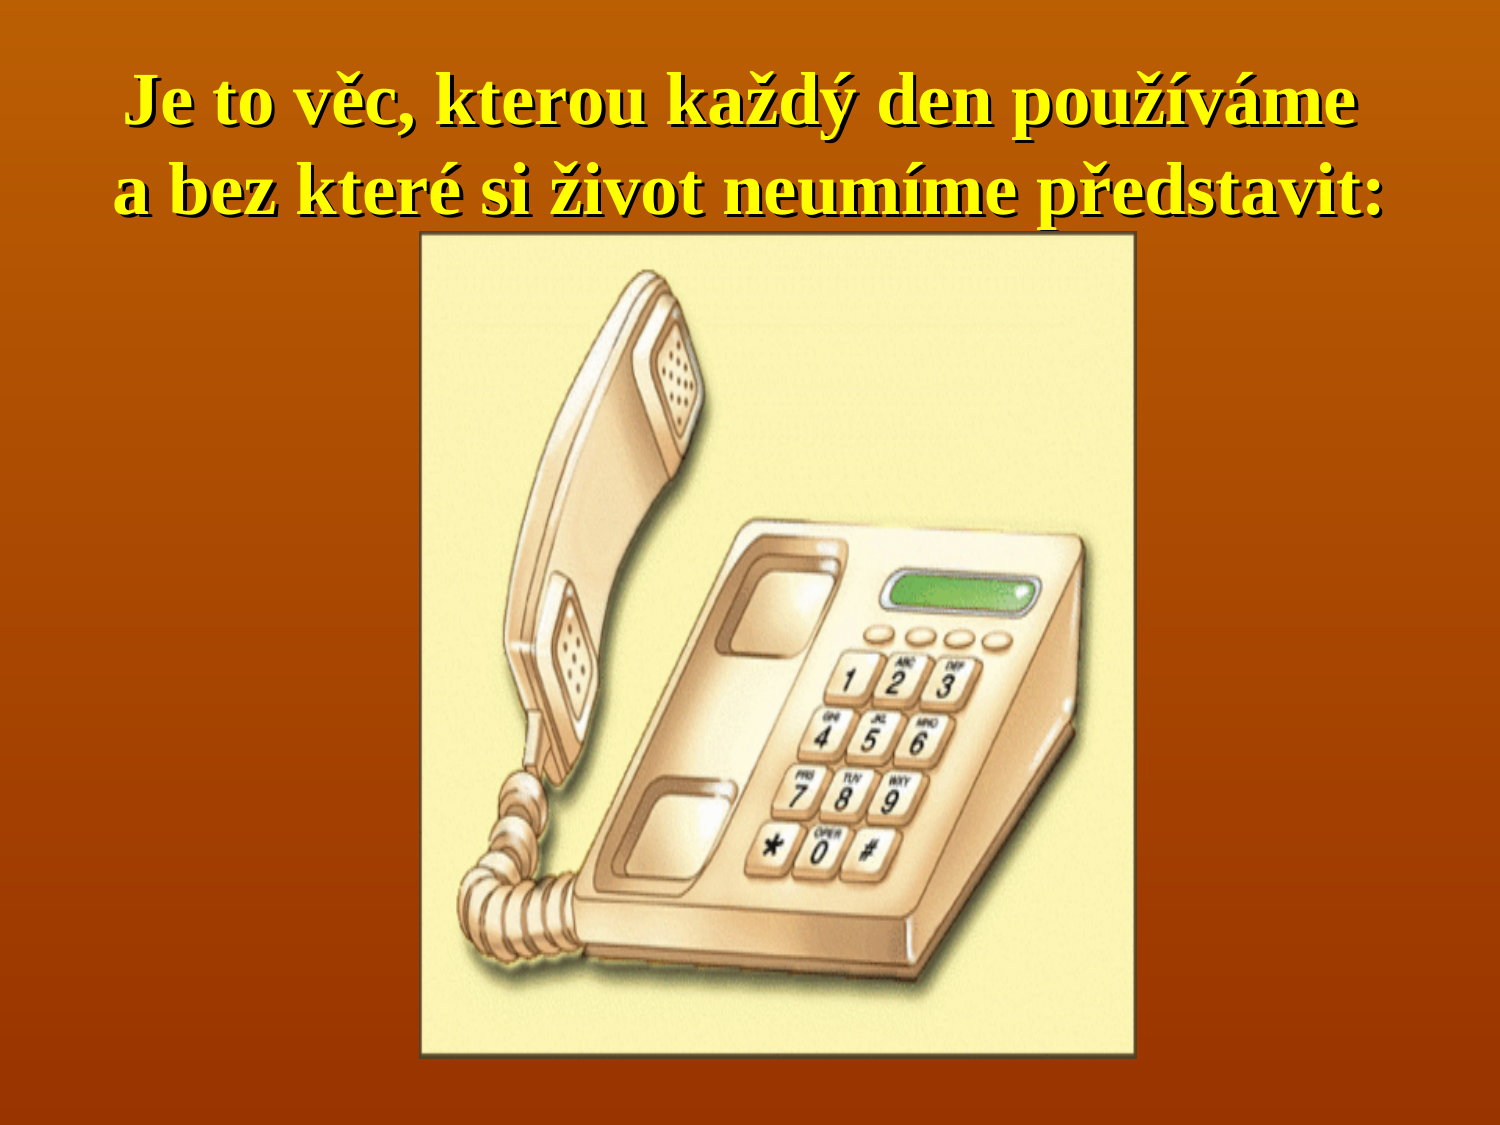

# Je to věc, kterou každý den používáme a bez které si život neumíme představit: